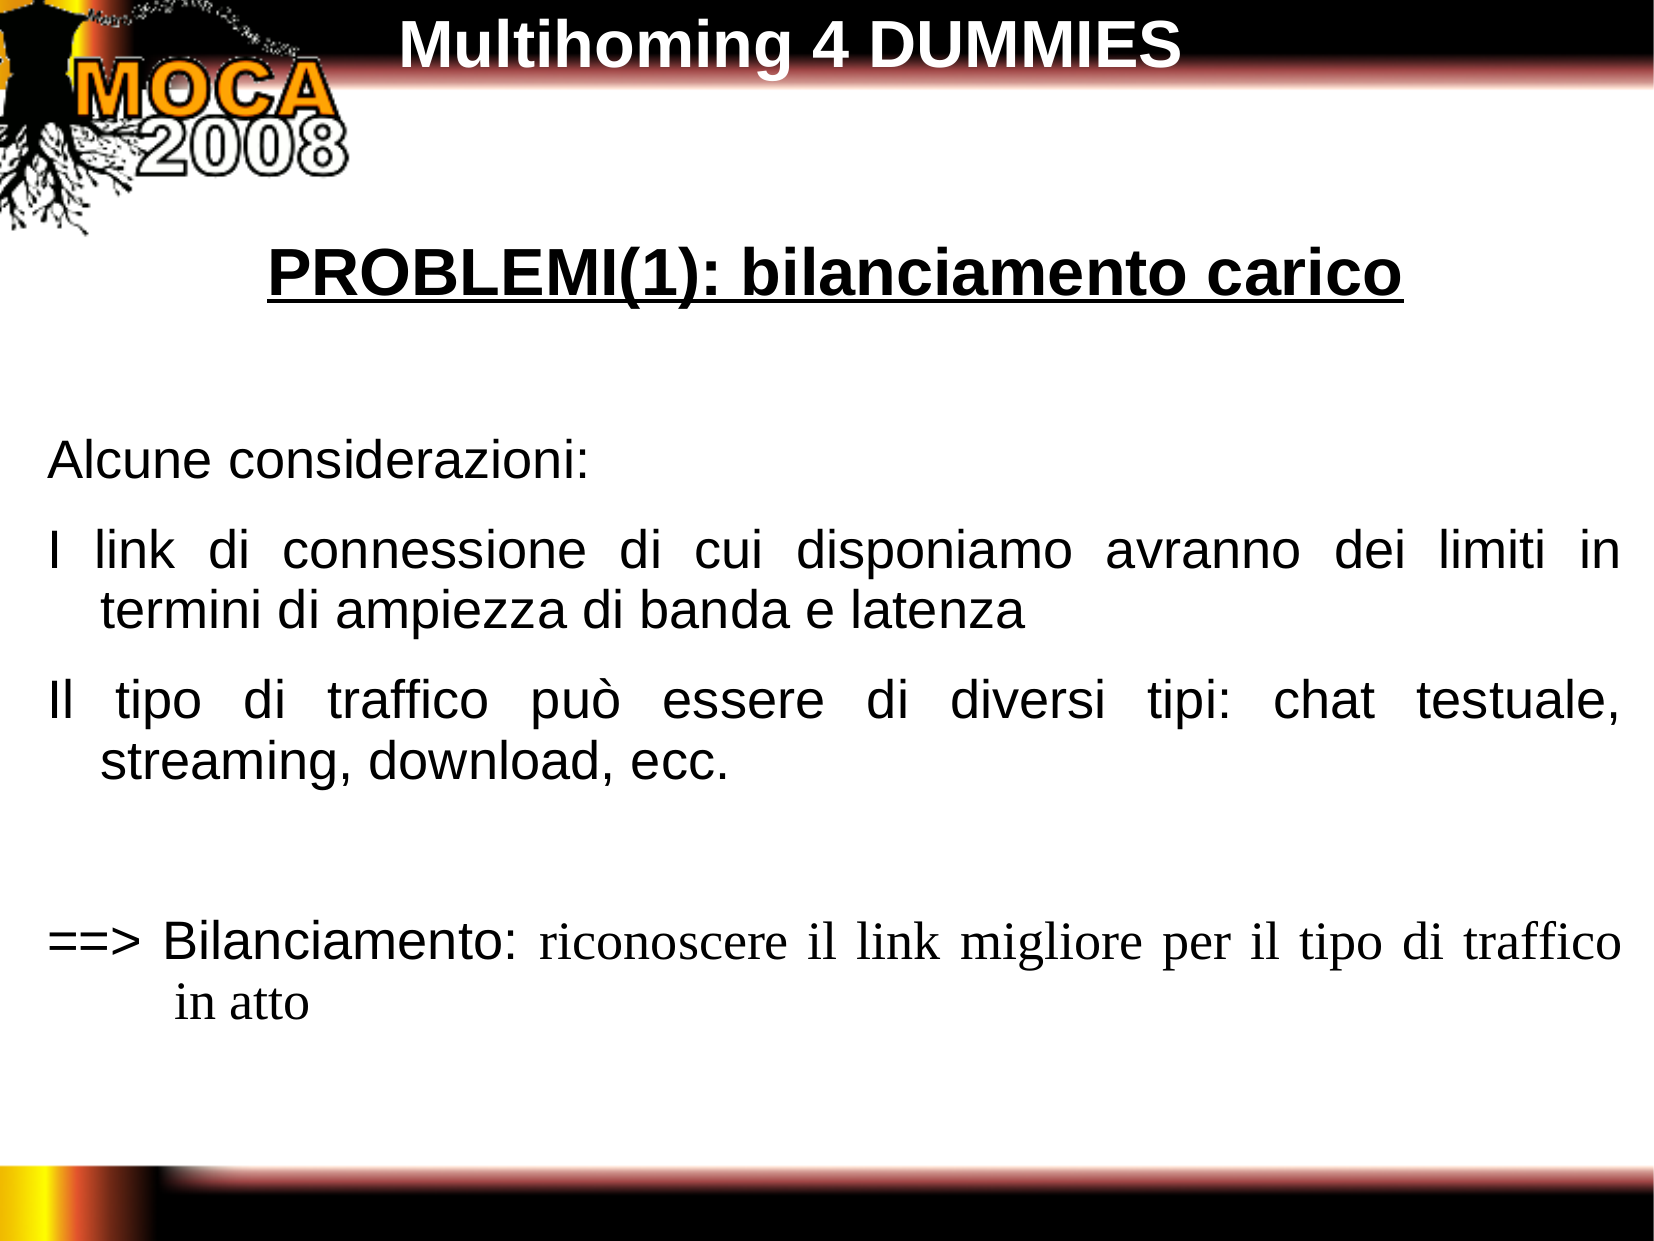

# Multihoming 4 DUMMIES
PROBLEMI(1): bilanciamento carico
Alcune considerazioni:
I link di connessione di cui disponiamo avranno dei limiti in termini di ampiezza di banda e latenza
Il tipo di traffico può essere di diversi tipi: chat testuale, streaming, download, ecc.
==> Bilanciamento: riconoscere il link migliore per il tipo di traffico 	in atto